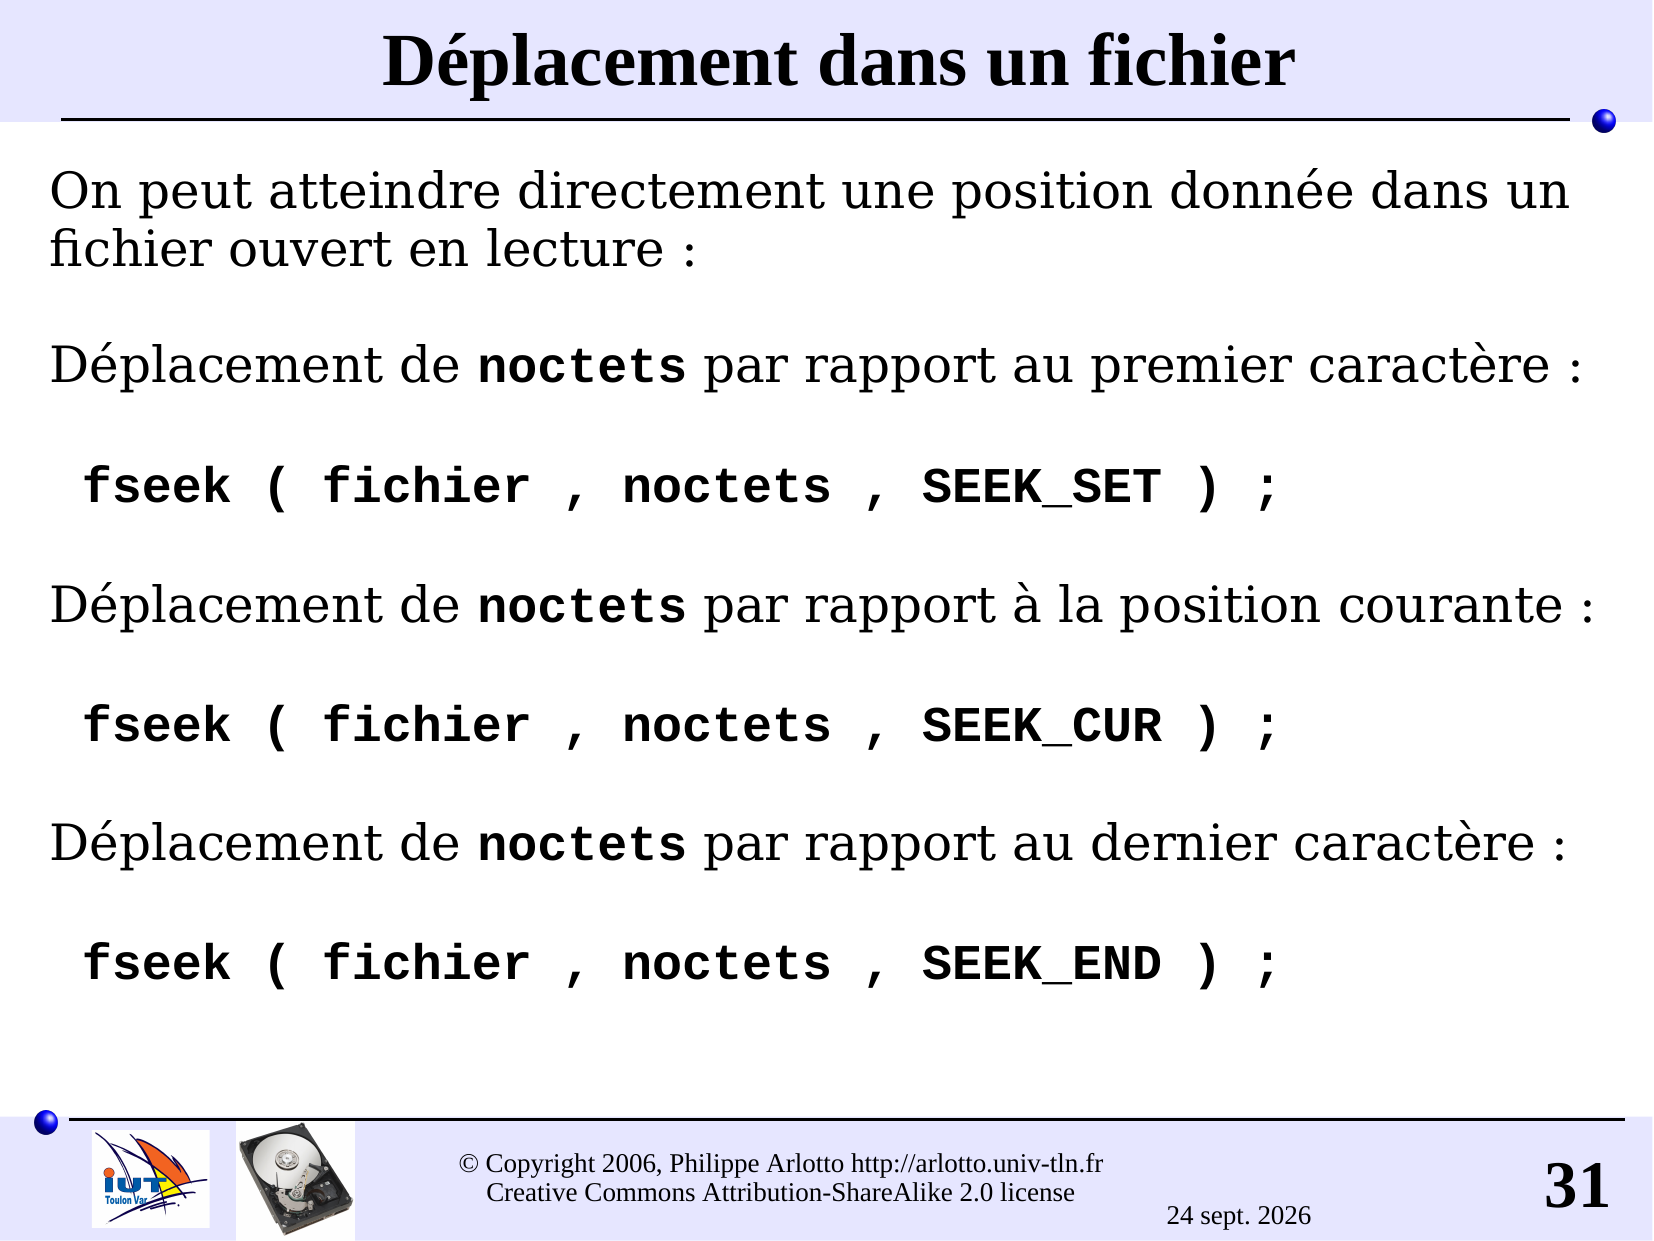

# Déplacement dans un fichier
On peut atteindre directement une position donnée dans un
fichier ouvert en lecture :
Déplacement de noctets par rapport au premier caractère :
 fseek ( fichier , noctets , SEEK_SET ) ;
Déplacement de noctets par rapport à la position courante :
 fseek ( fichier , noctets , SEEK_CUR ) ;
Déplacement de noctets par rapport au dernier caractère :
 fseek ( fichier , noctets , SEEK_END ) ;